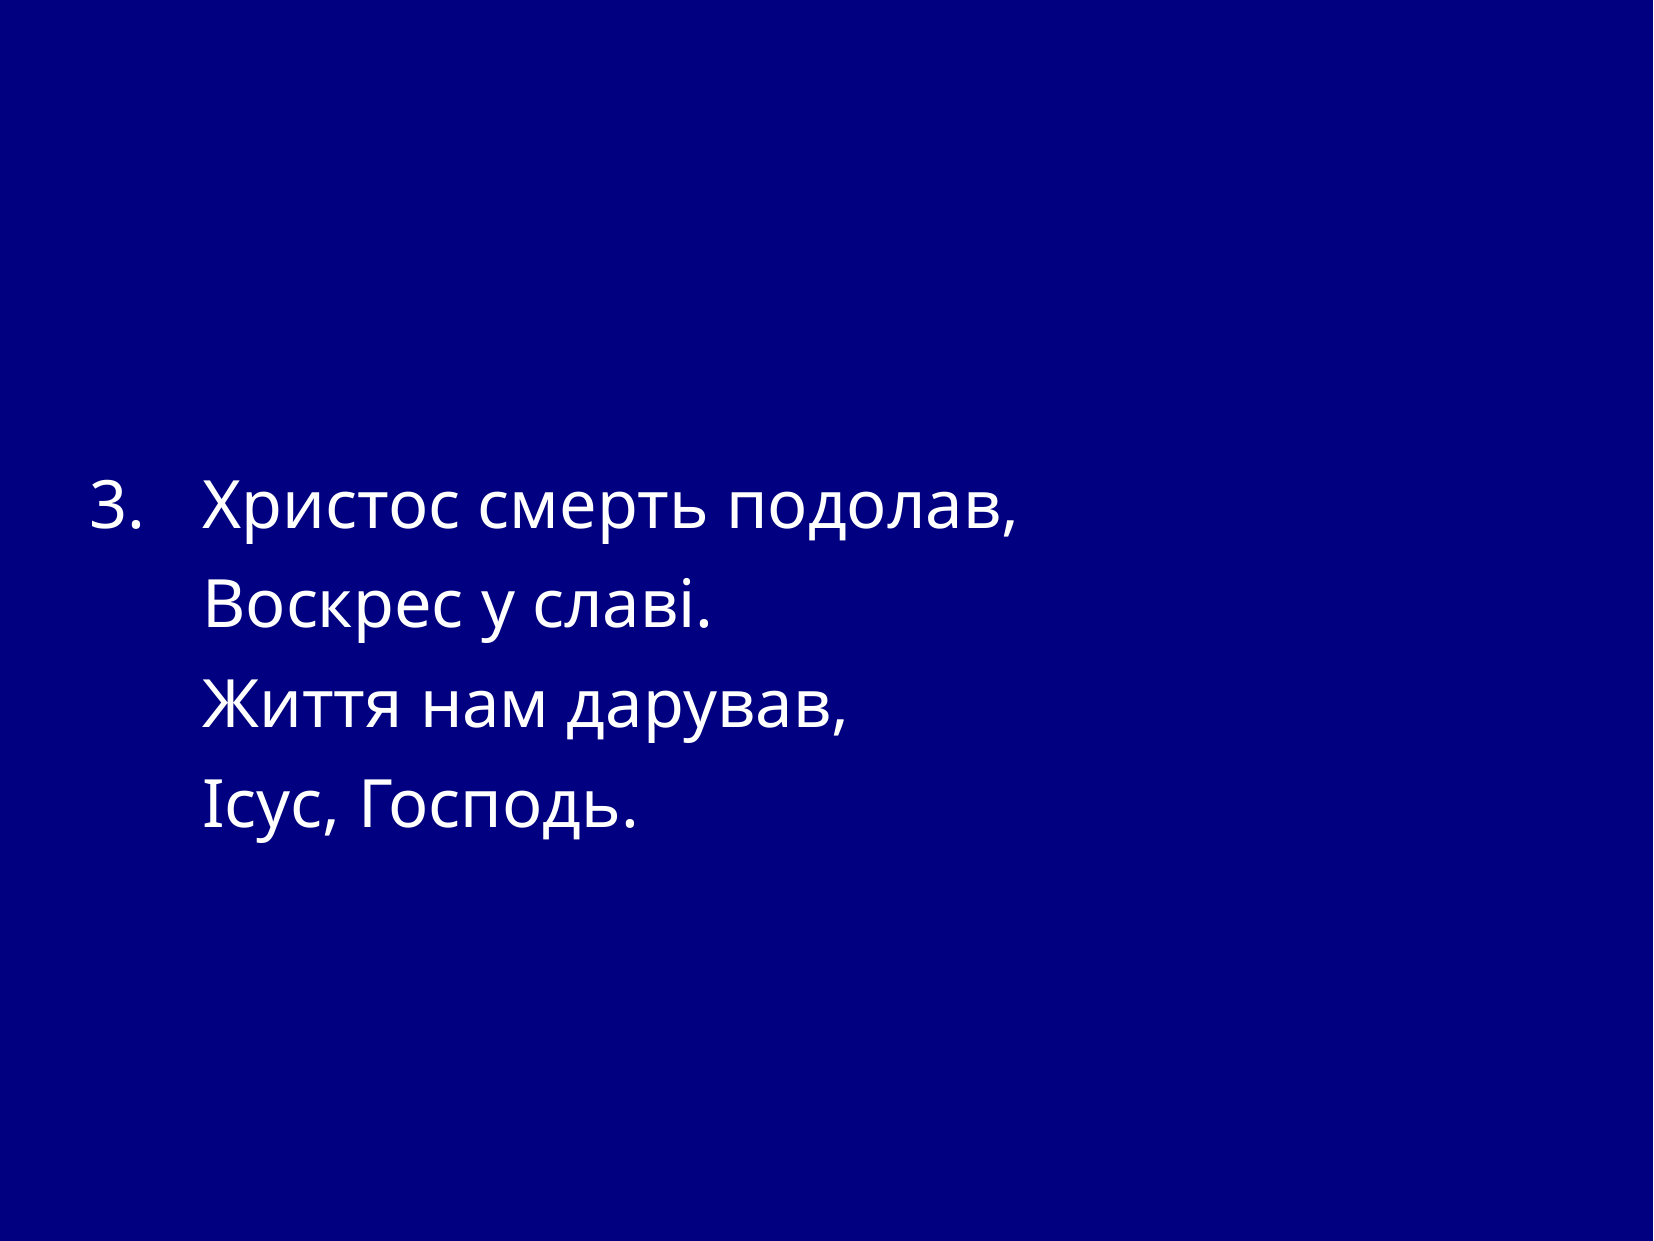

3.	Христос смерть подолав,
	Воскрес у славі.
	Життя нам дарував,
	Ісус, Господь.